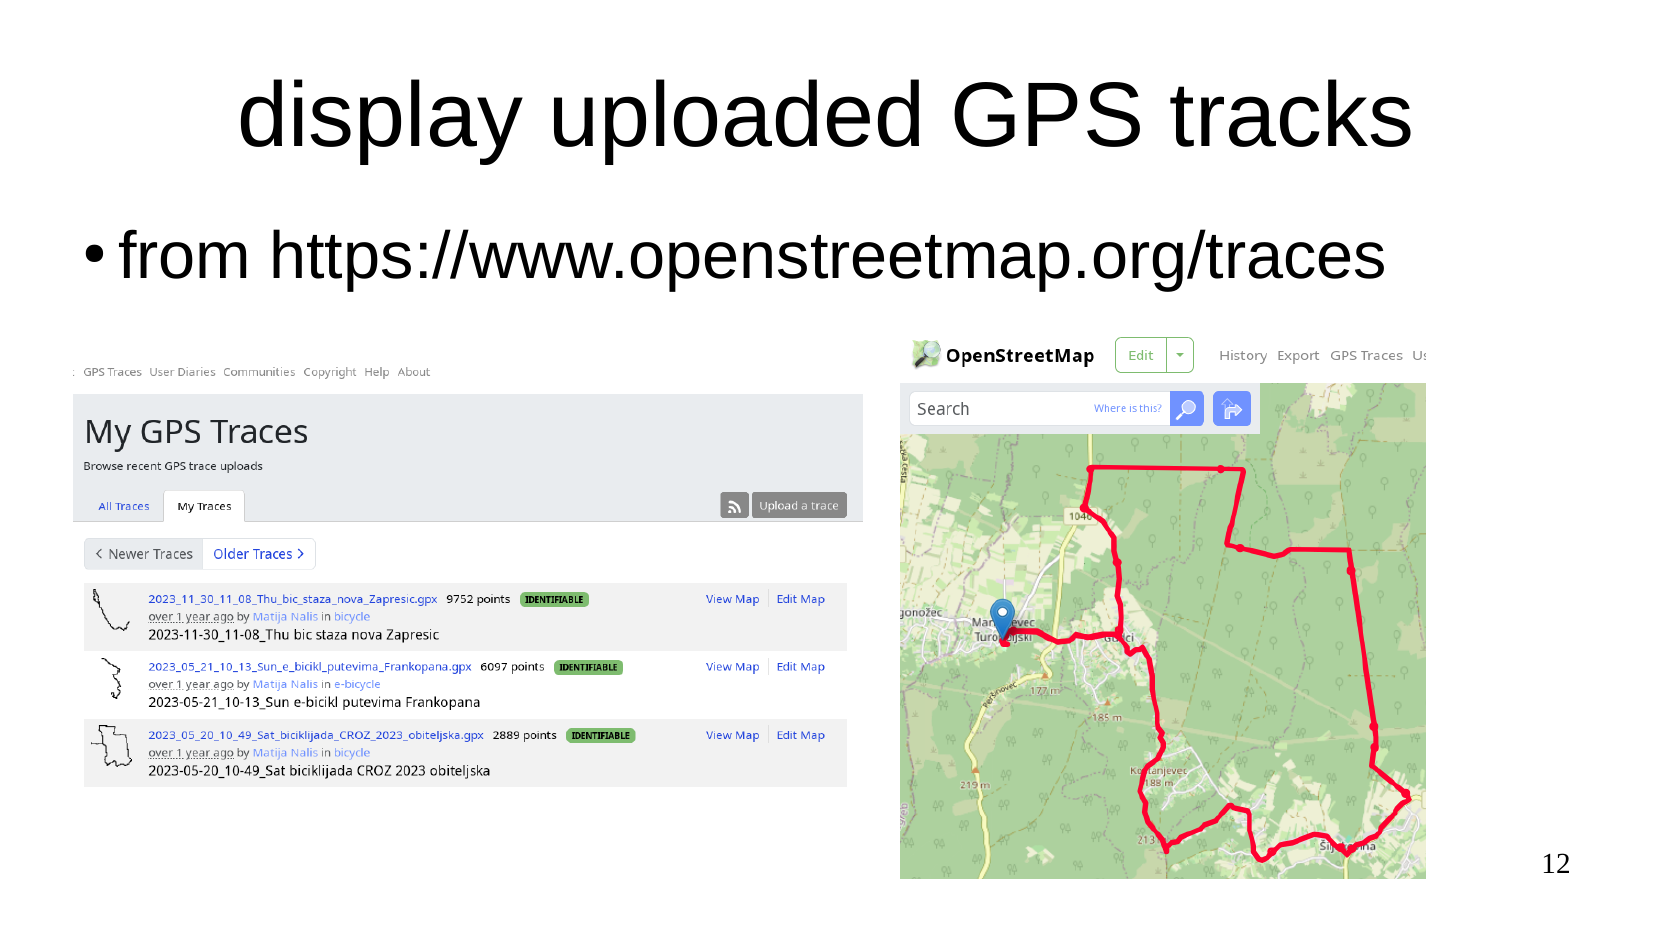

# display uploaded GPS tracks
from https://www.openstreetmap.org/traces
12